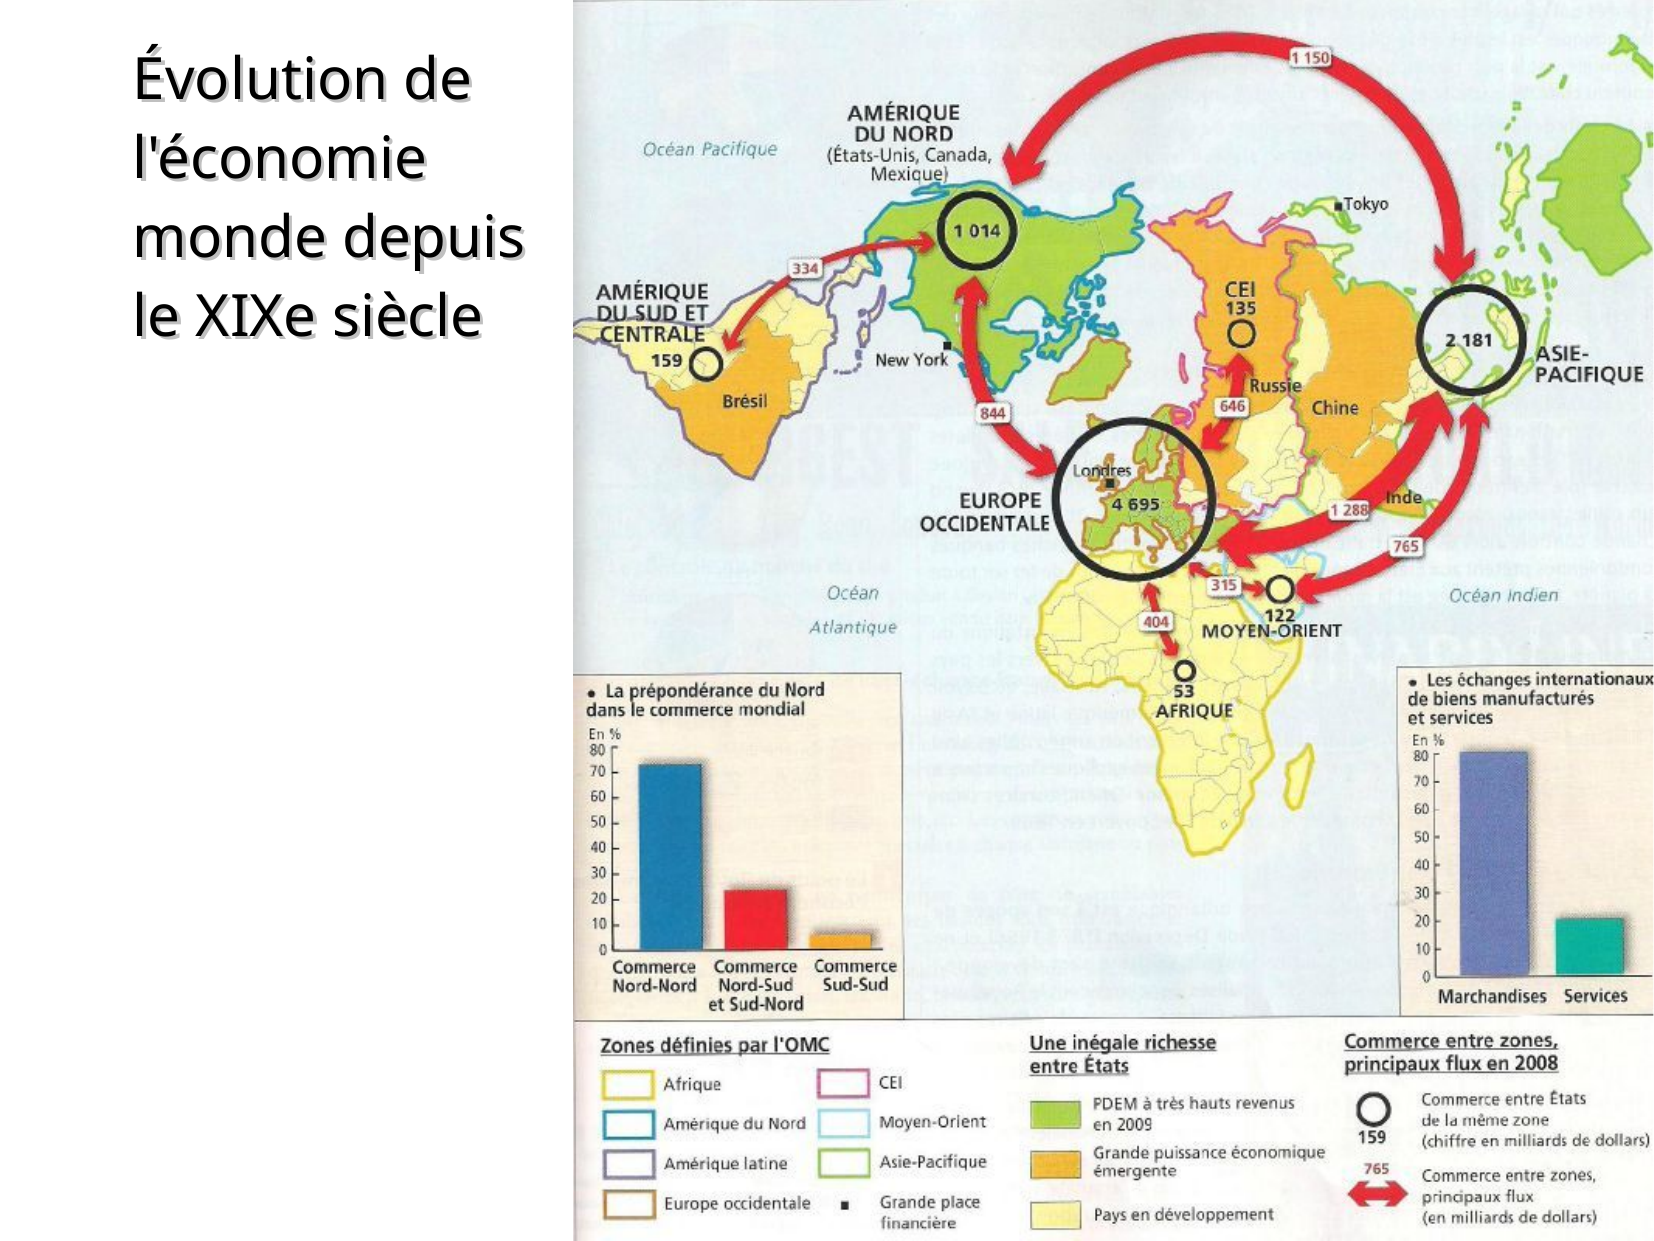

Évolution de
l'économie
monde depuis
le XIXe siècle